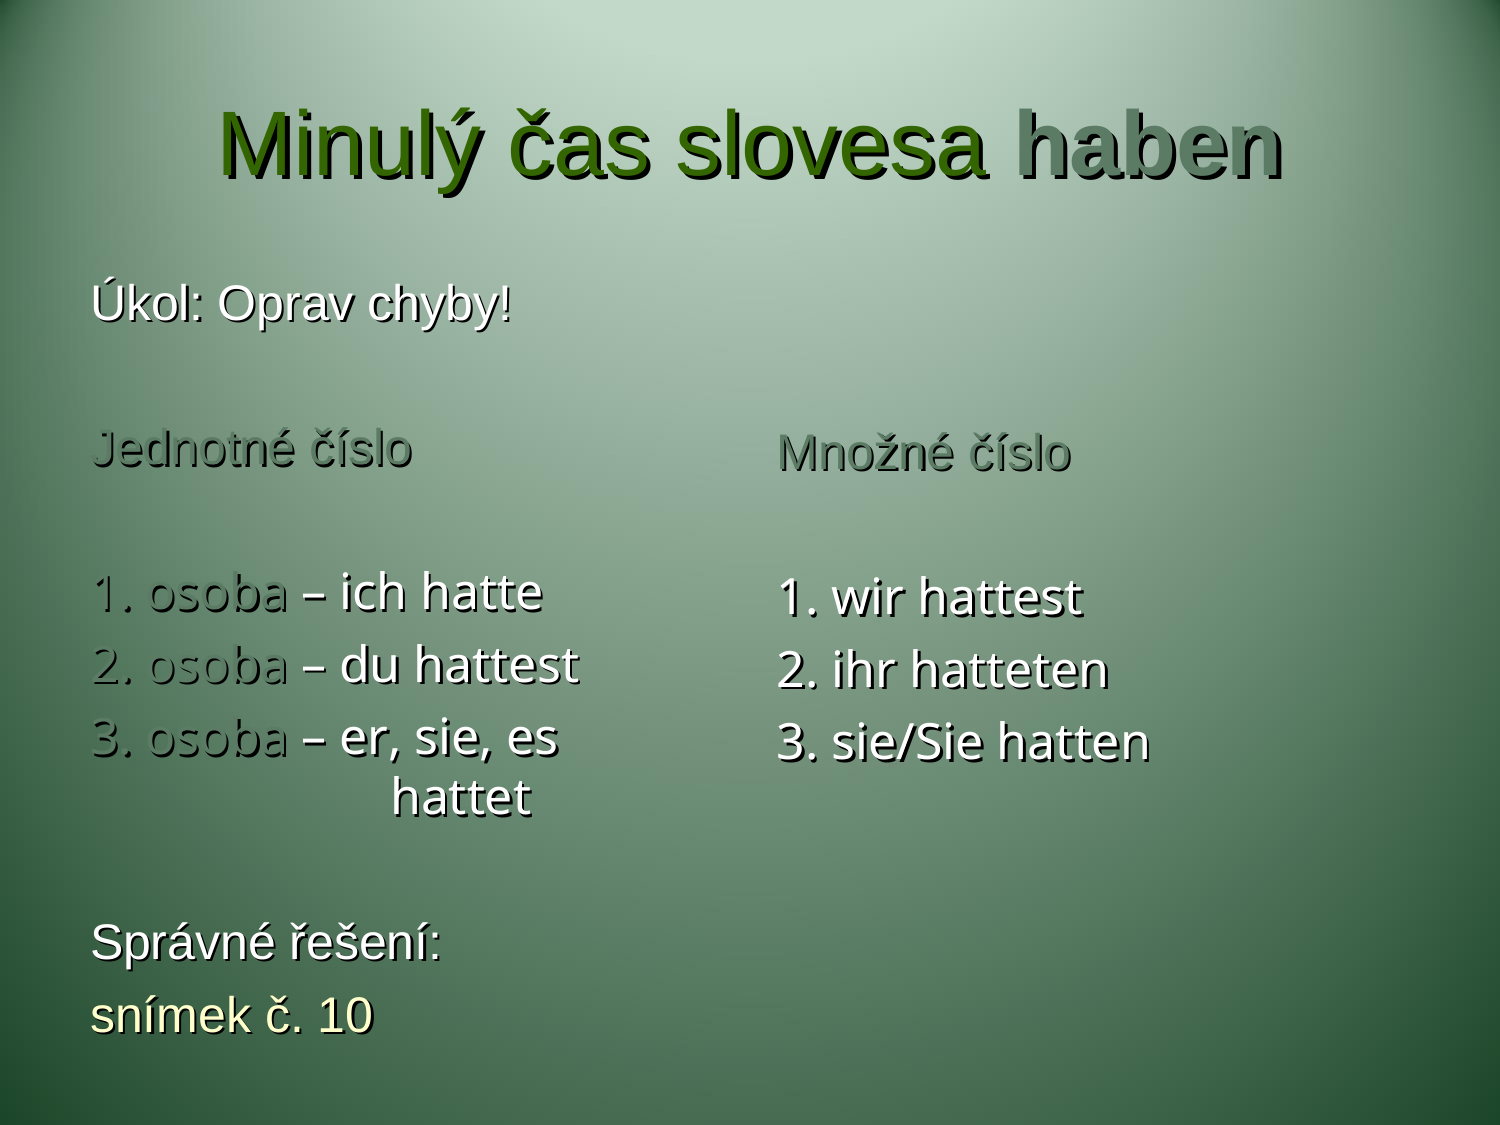

# Minulý čas slovesa haben
Úkol: Oprav chyby!
Jednotné číslo
1. osoba – ich hatte
2. osoba – du hattest
3. osoba – er, sie, es 			hattet
Správné řešení:
snímek č. 10
Množné číslo
1. wir hattest
2. ihr hatteten
3. sie/Sie hatten